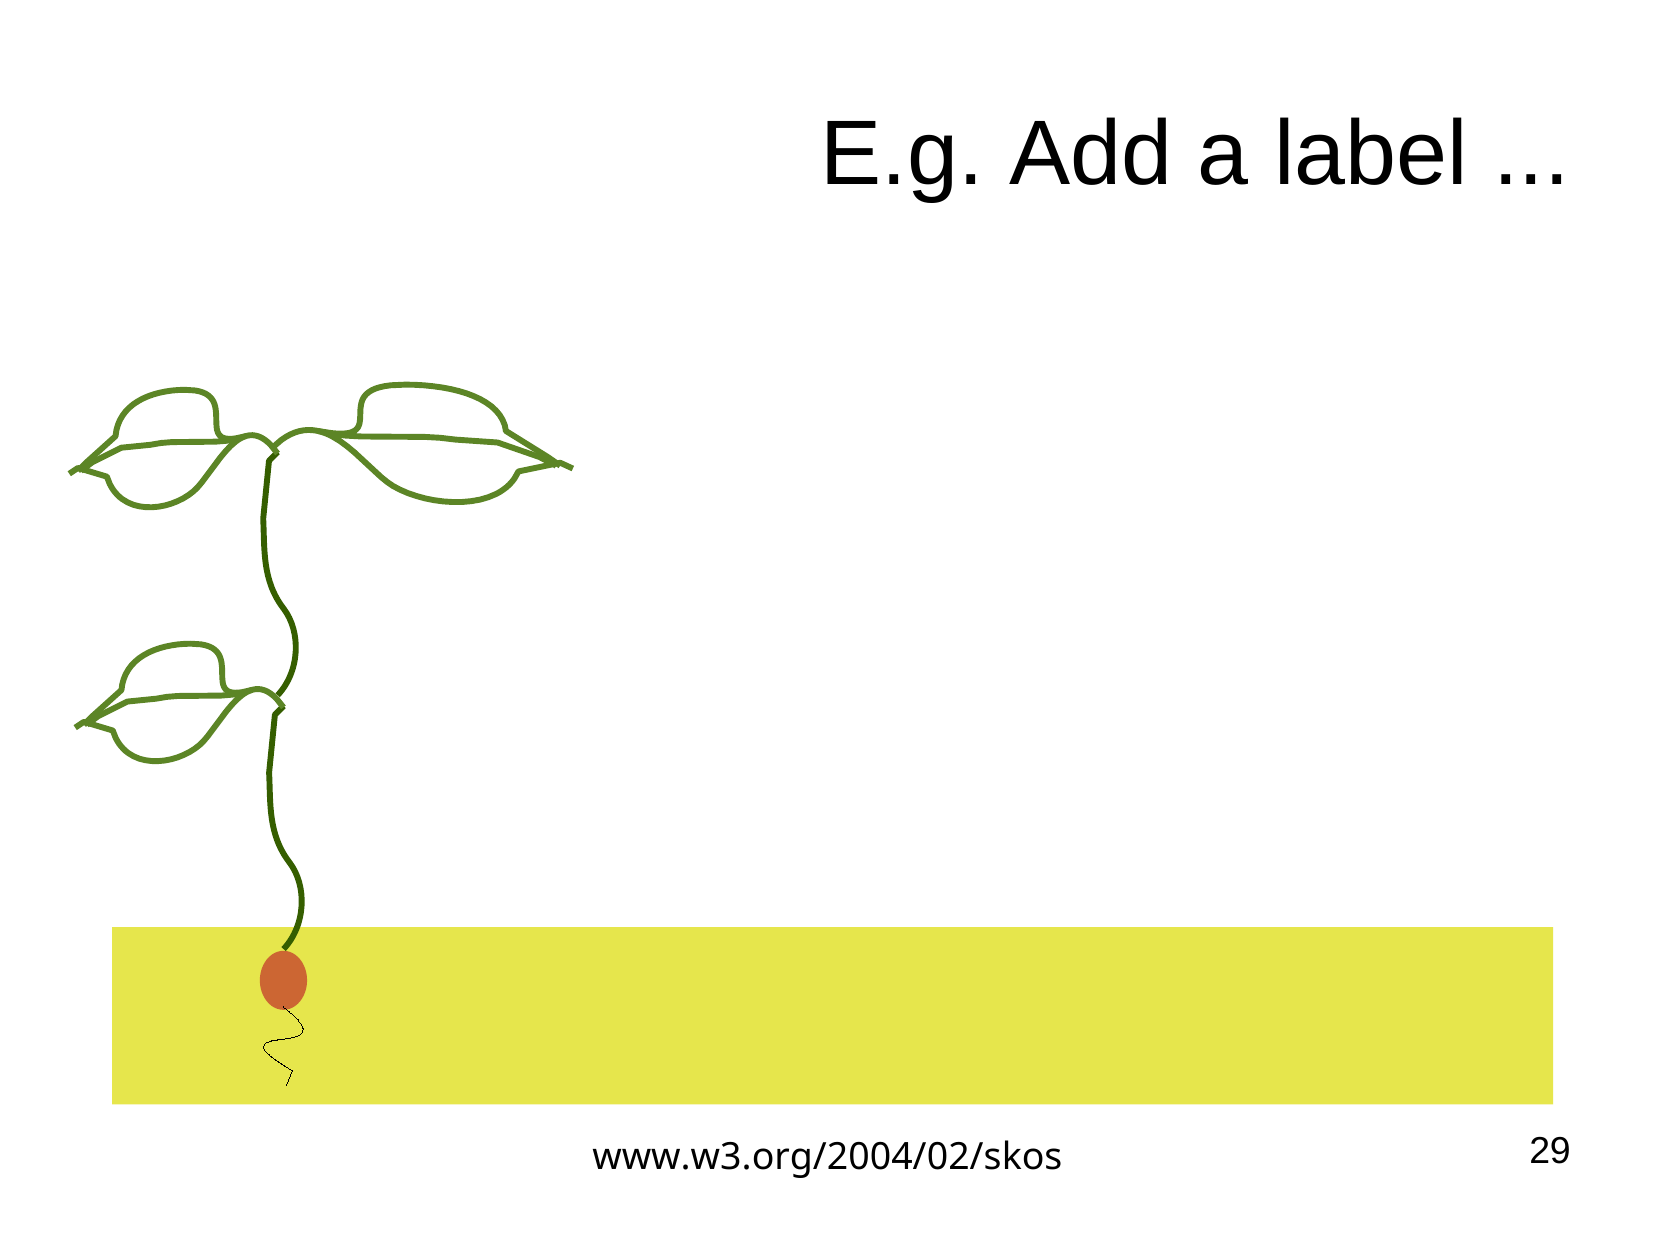

# E.g. Add a label ...
www.w3.org/2004/02/skos
29